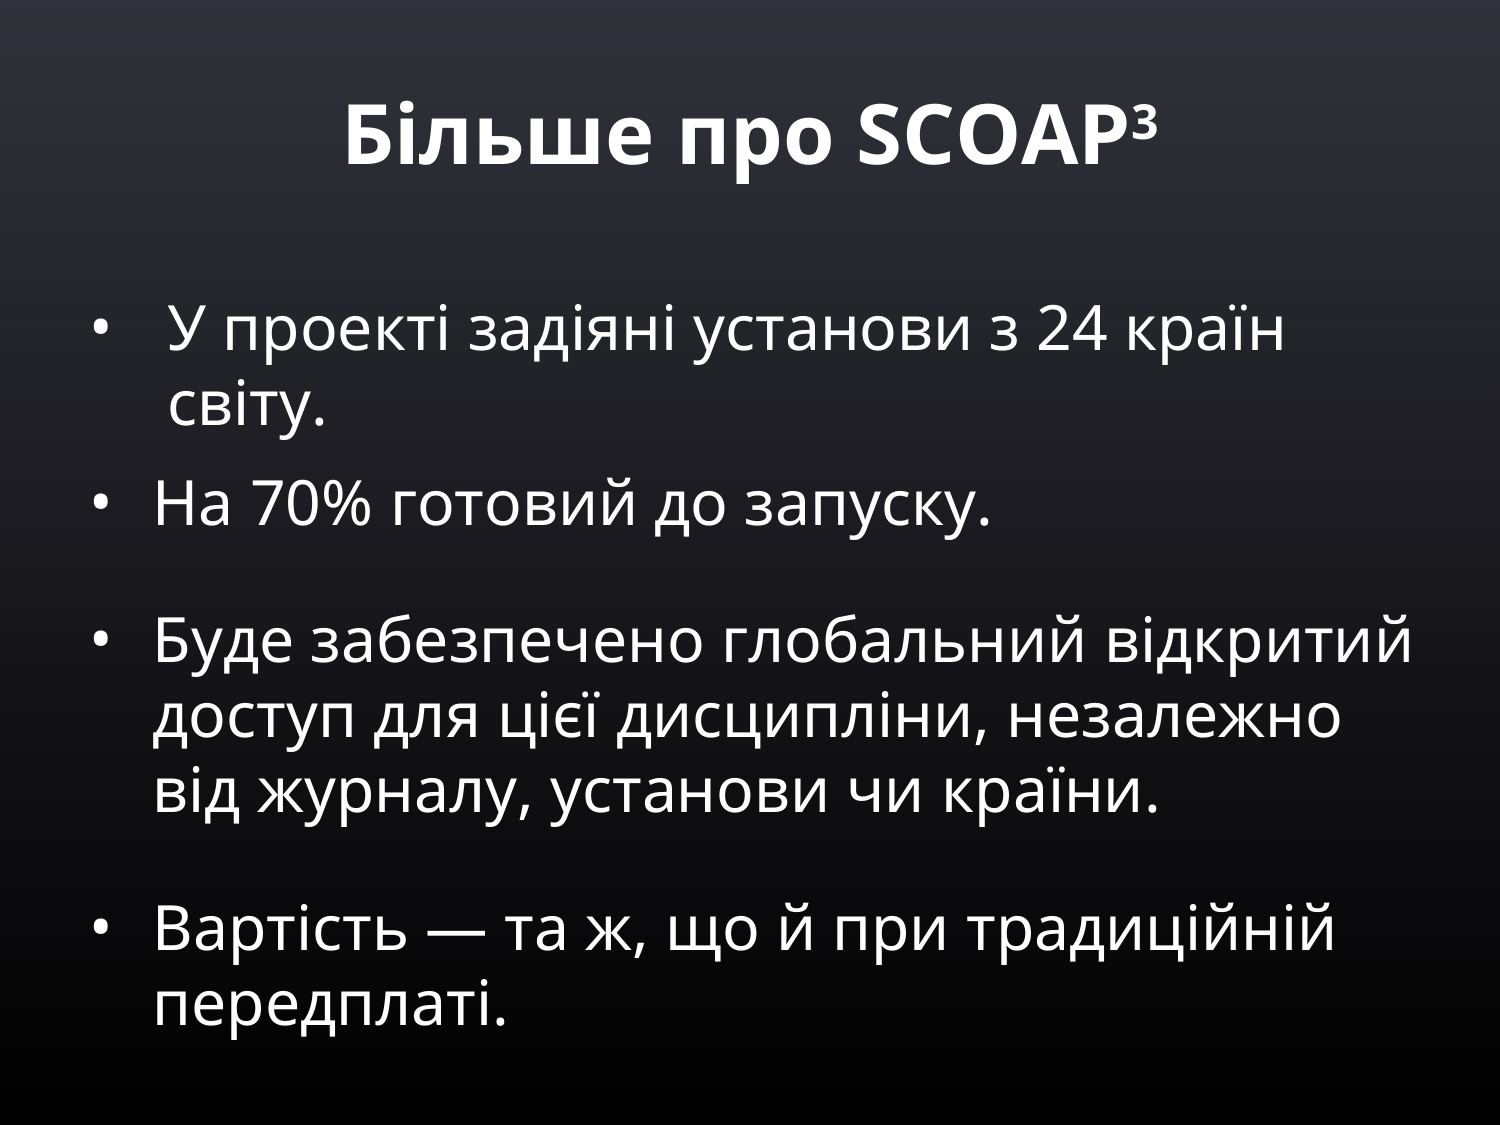

# Більше про SCOAP3
У проекті задіяні установи з 24 країн світу.
На 70% готовий до запуску.
Буде забезпечено глобальний відкритий доступ для цієї дисципліни, незалежно від журналу, установи чи країни.
Вартість — та ж, що й при традиційній передплаті.